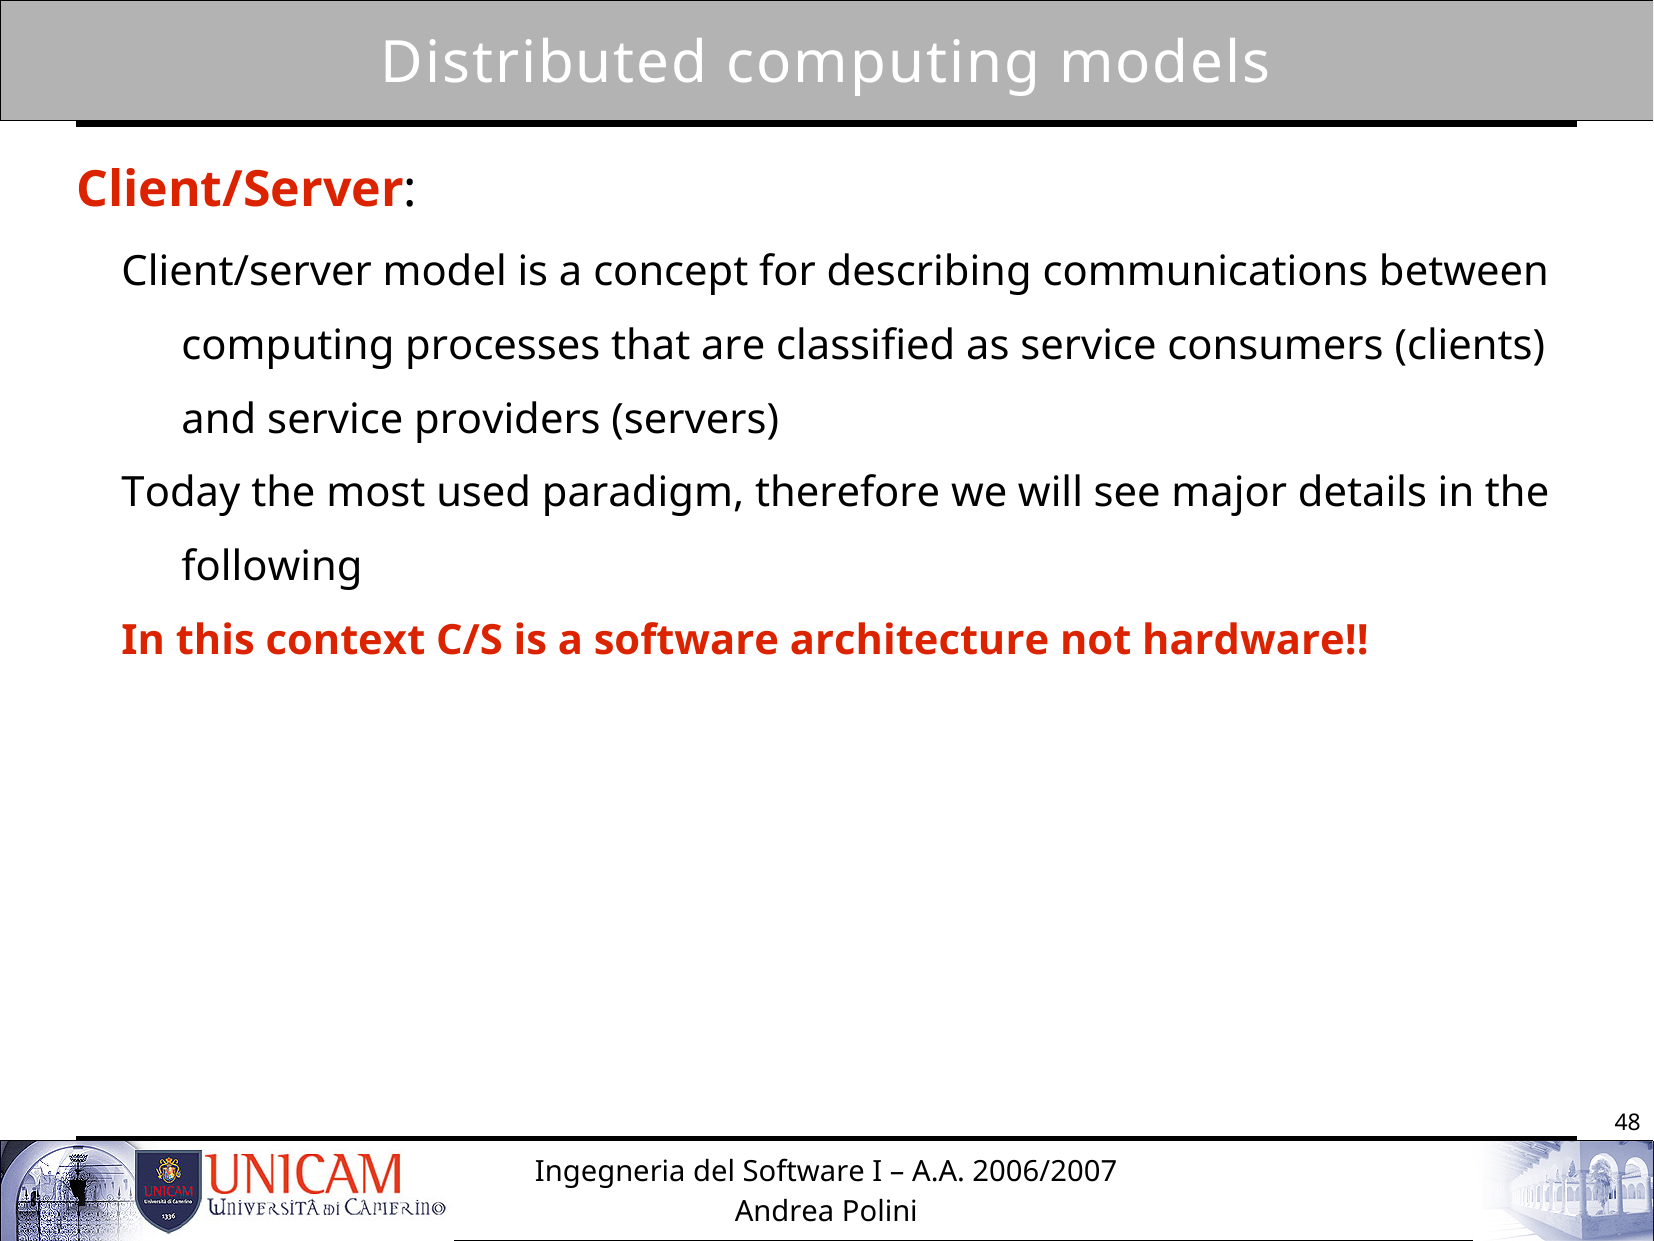

# Distributed computing models
Client/Server:
Client/server model is a concept for describing communications between computing processes that are classified as service consumers (clients) and service providers (servers)
Today the most used paradigm, therefore we will see major details in the following
In this context C/S is a software architecture not hardware!!
48